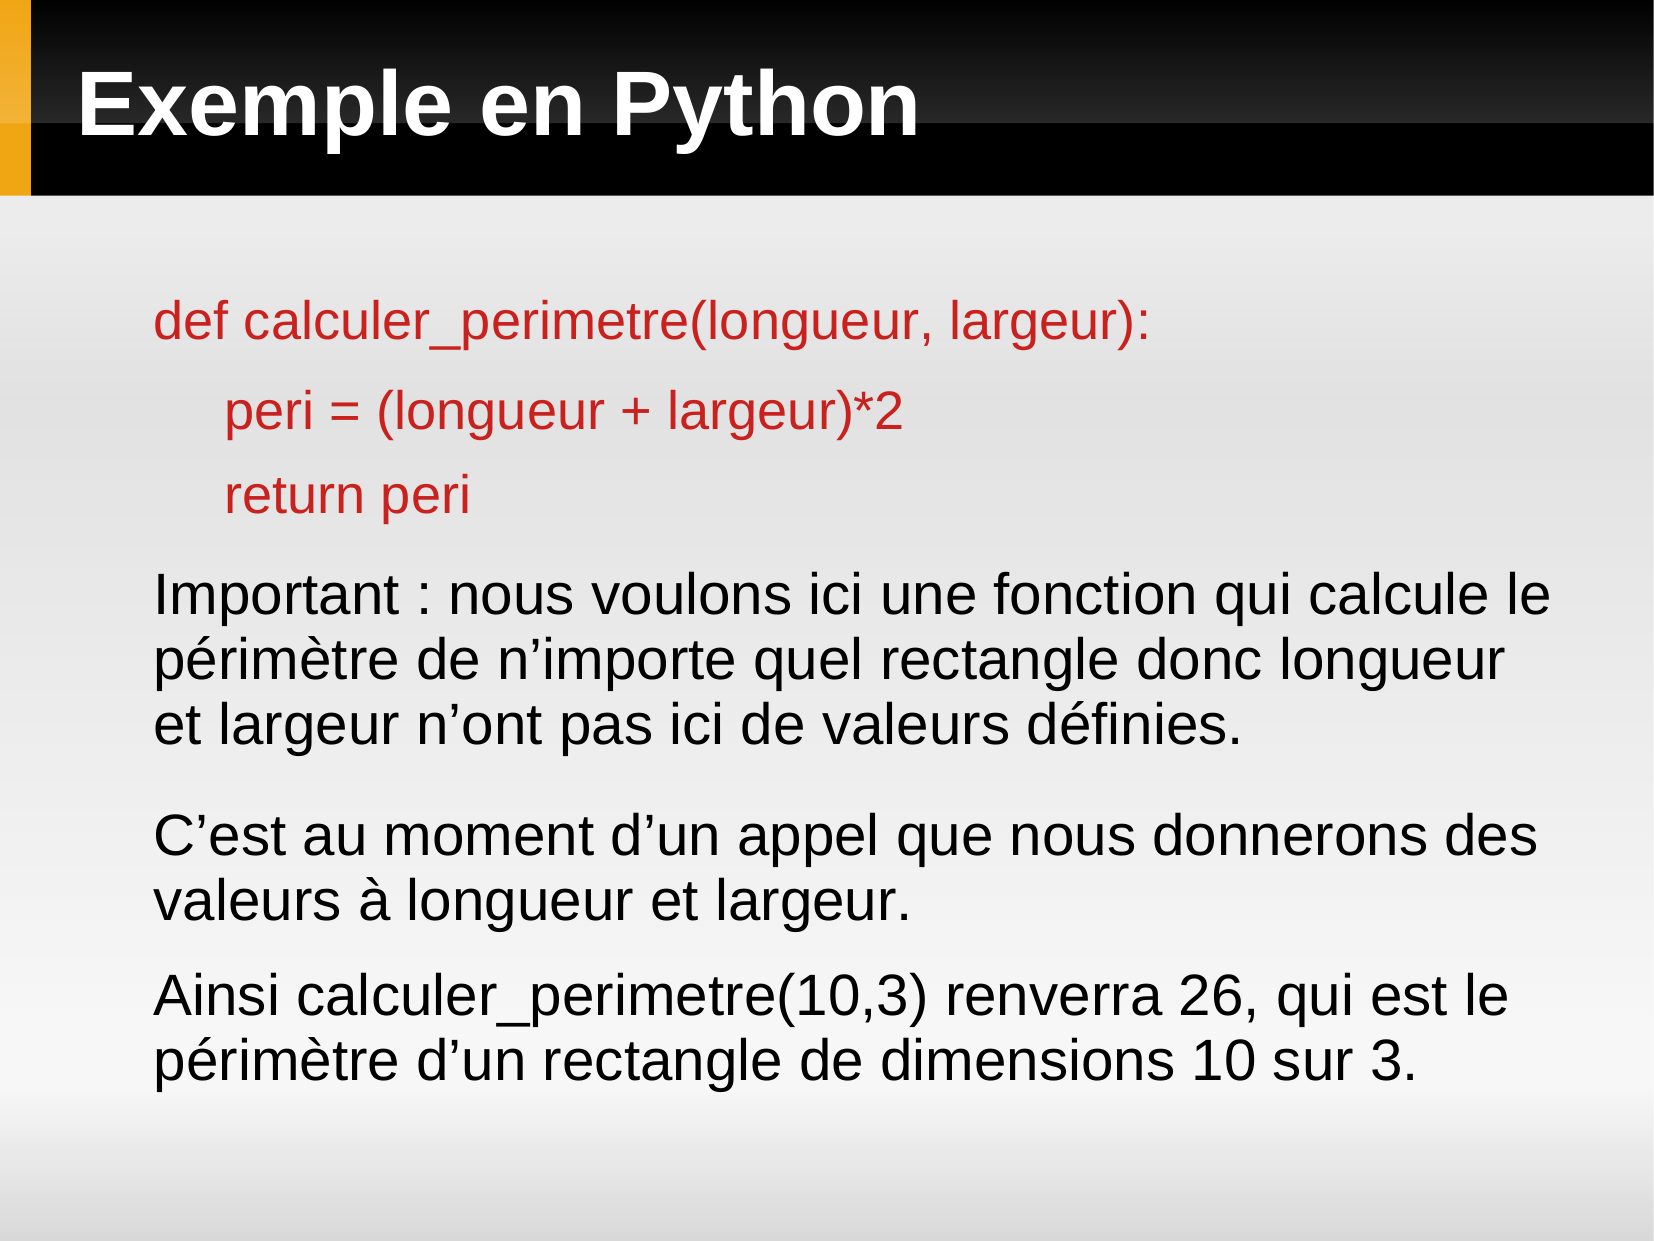

# Exemple en Python
def calculer_perimetre(longueur, largeur):
peri = (longueur + largeur)*2
return peri
Important : nous voulons ici une fonction qui calcule le périmètre de n’importe quel rectangle donc longueur et largeur n’ont pas ici de valeurs définies.
C’est au moment d’un appel que nous donnerons des valeurs à longueur et largeur.
Ainsi calculer_perimetre(10,3) renverra 26, qui est le périmètre d’un rectangle de dimensions 10 sur 3.